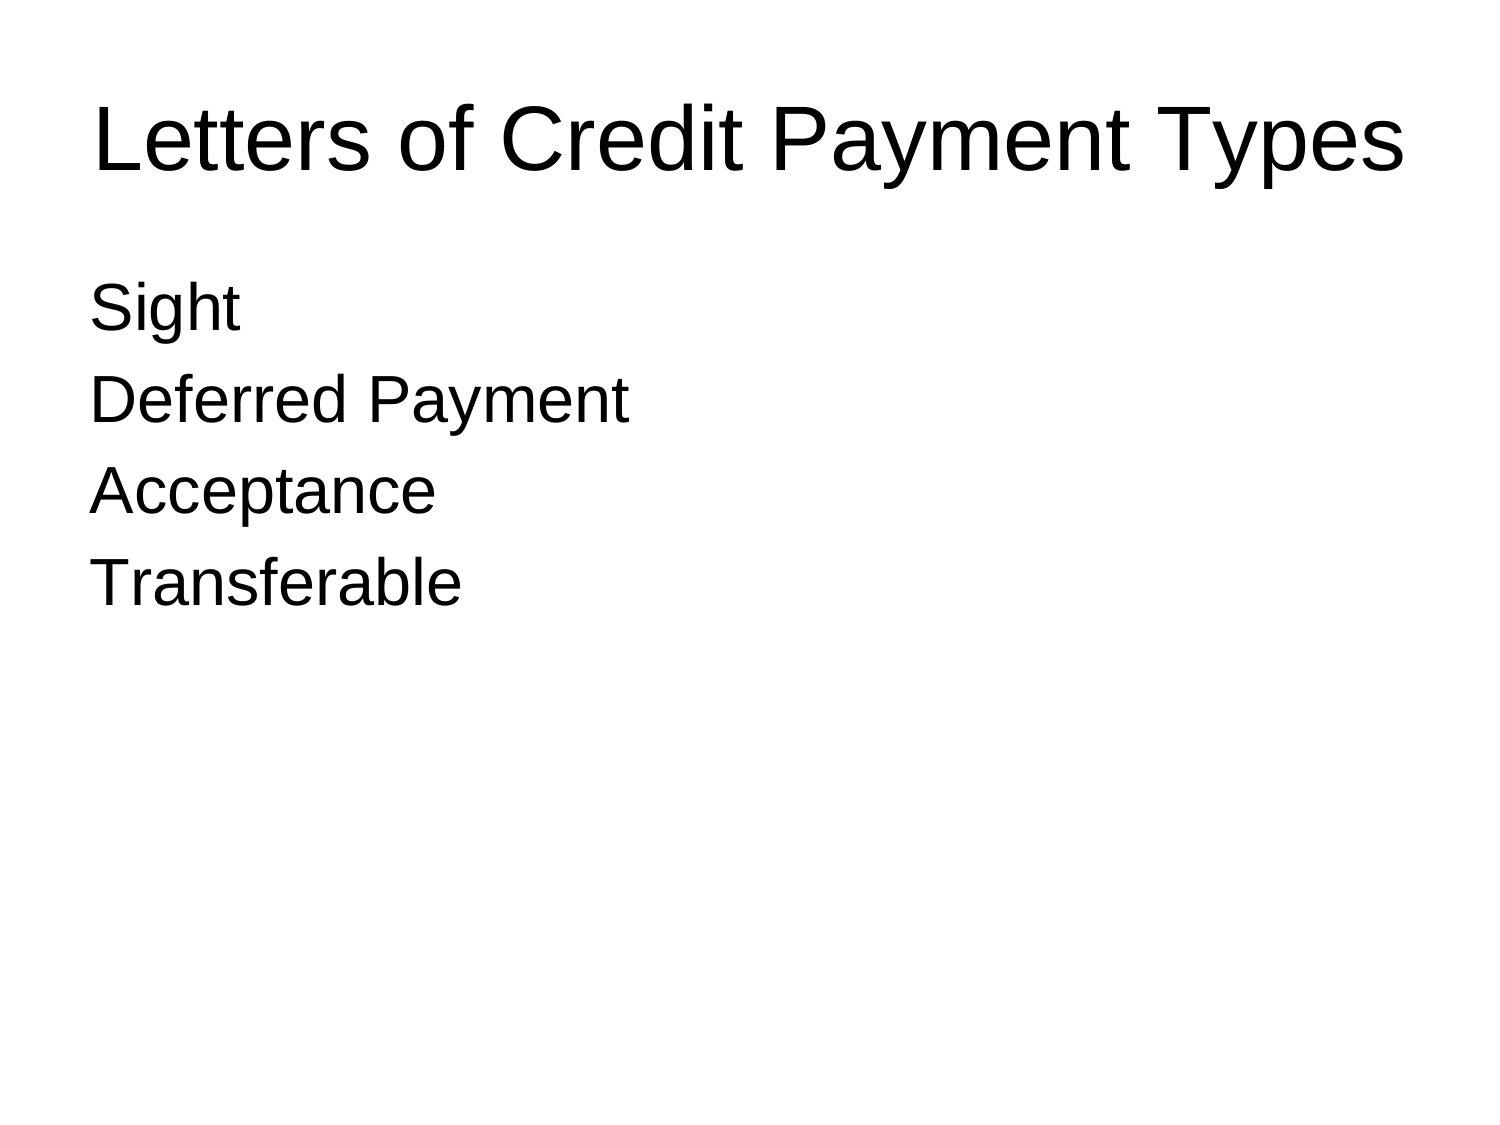

# Letters of Credit Payment Types
Sight
Deferred Payment
Acceptance
Transferable